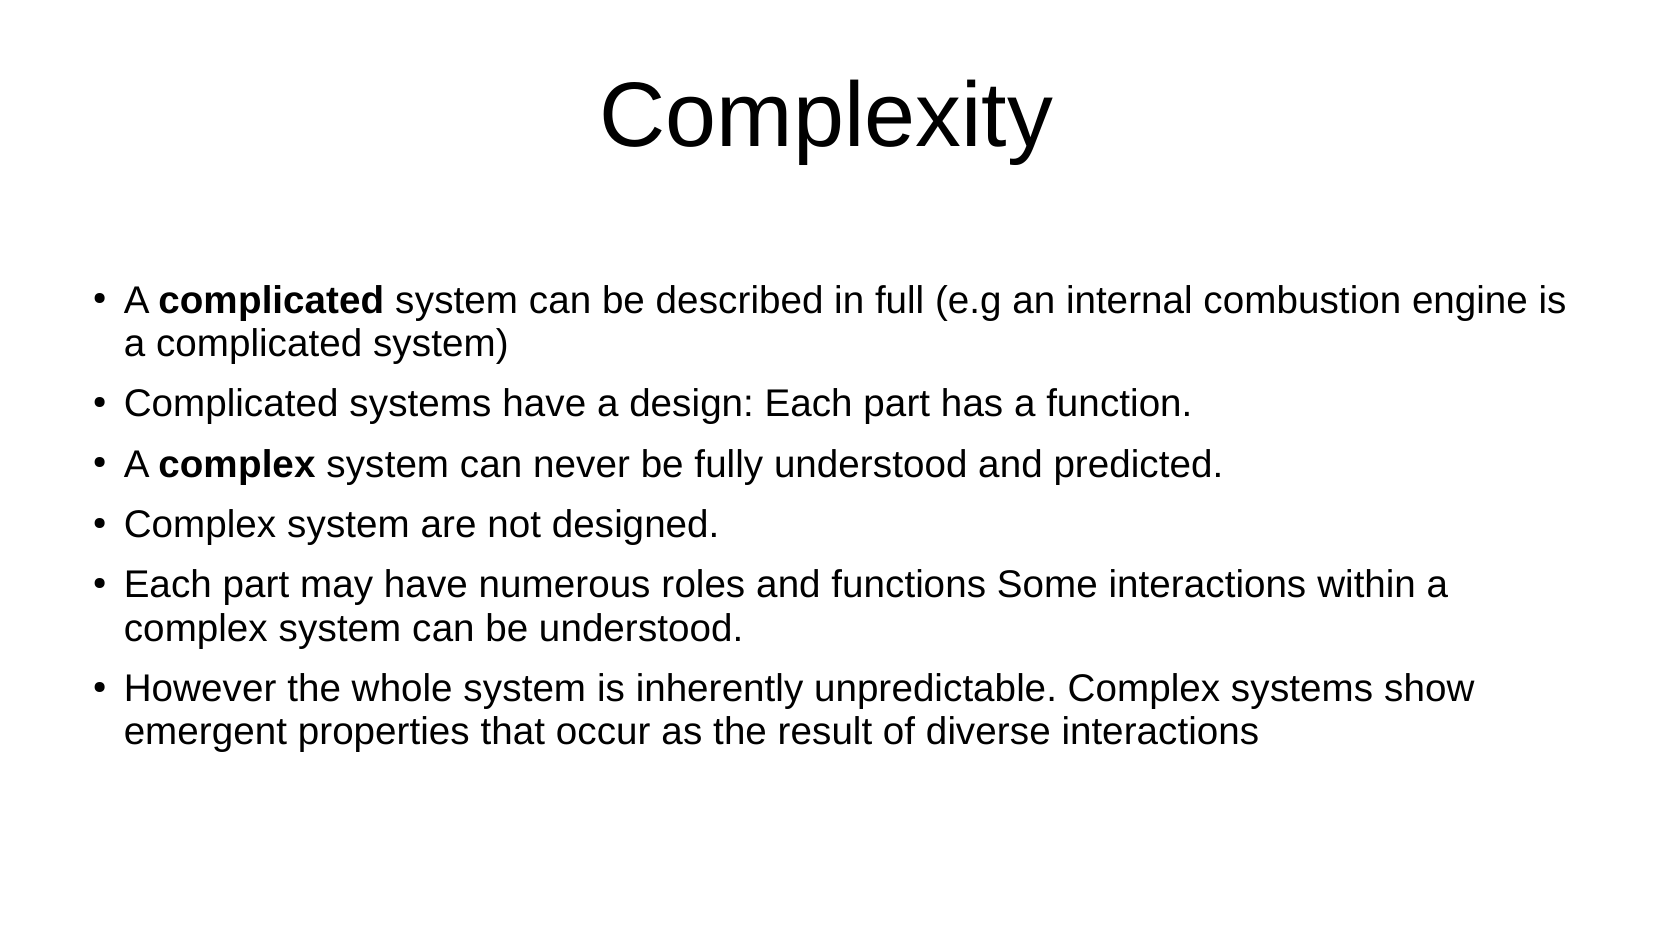

# Complexity
A complicated system can be described in full (e.g an internal combustion engine is a complicated system)
Complicated systems have a design: Each part has a function.
A complex system can never be fully understood and predicted.
Complex system are not designed.
Each part may have numerous roles and functions Some interactions within a complex system can be understood.
However the whole system is inherently unpredictable. Complex systems show emergent properties that occur as the result of diverse interactions